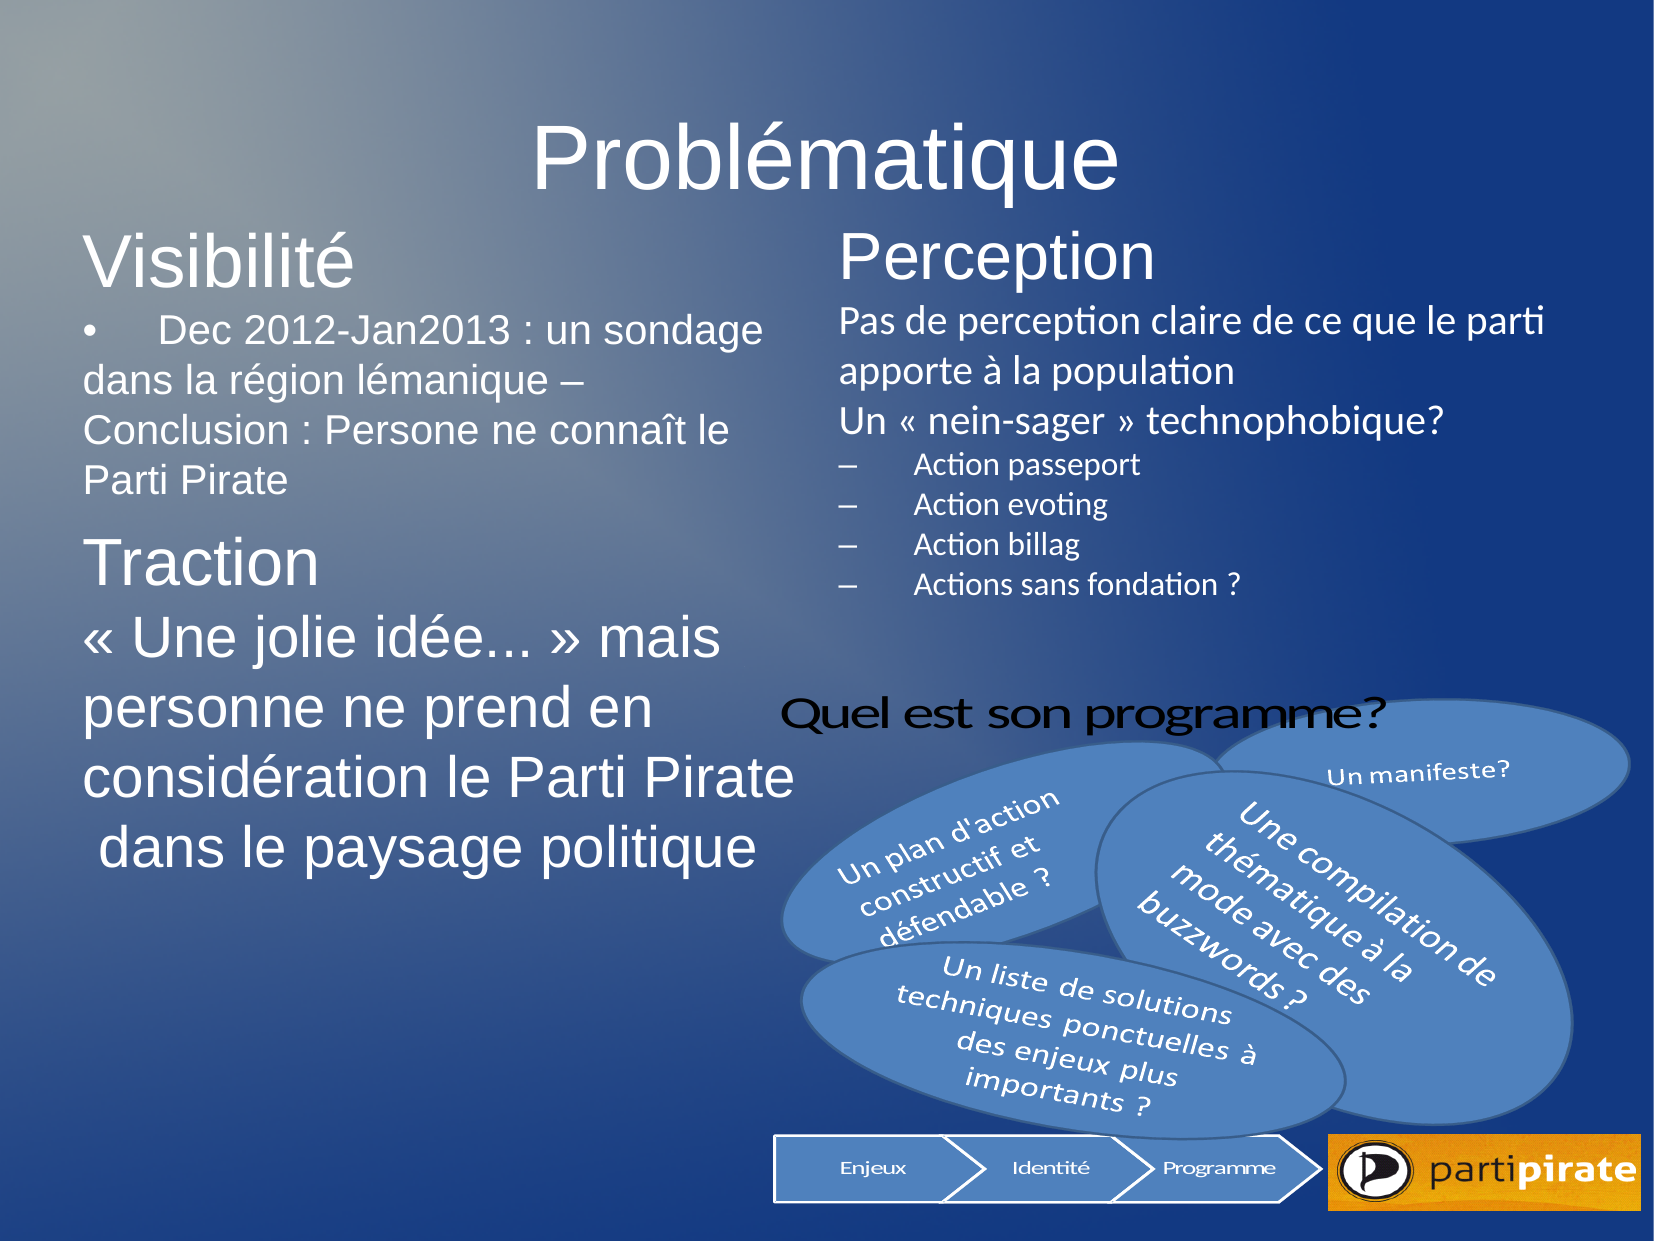

Problématique
Visibilité
•	Dec 2012-Jan2013 : un sondage dans la région lémanique – Conclusion : Persone ne connaît le Parti Pirate
Perception
Pas de perception claire de ce que le parti apporte à la population
Un « nein-sager » technophobique?
–	Action passeport
–	Action evoting
–	Action billag
–	Actions sans fondation ?
Traction
« Une jolie idée... » mais personne ne prend en considération le Parti Pirate dans le paysage politique